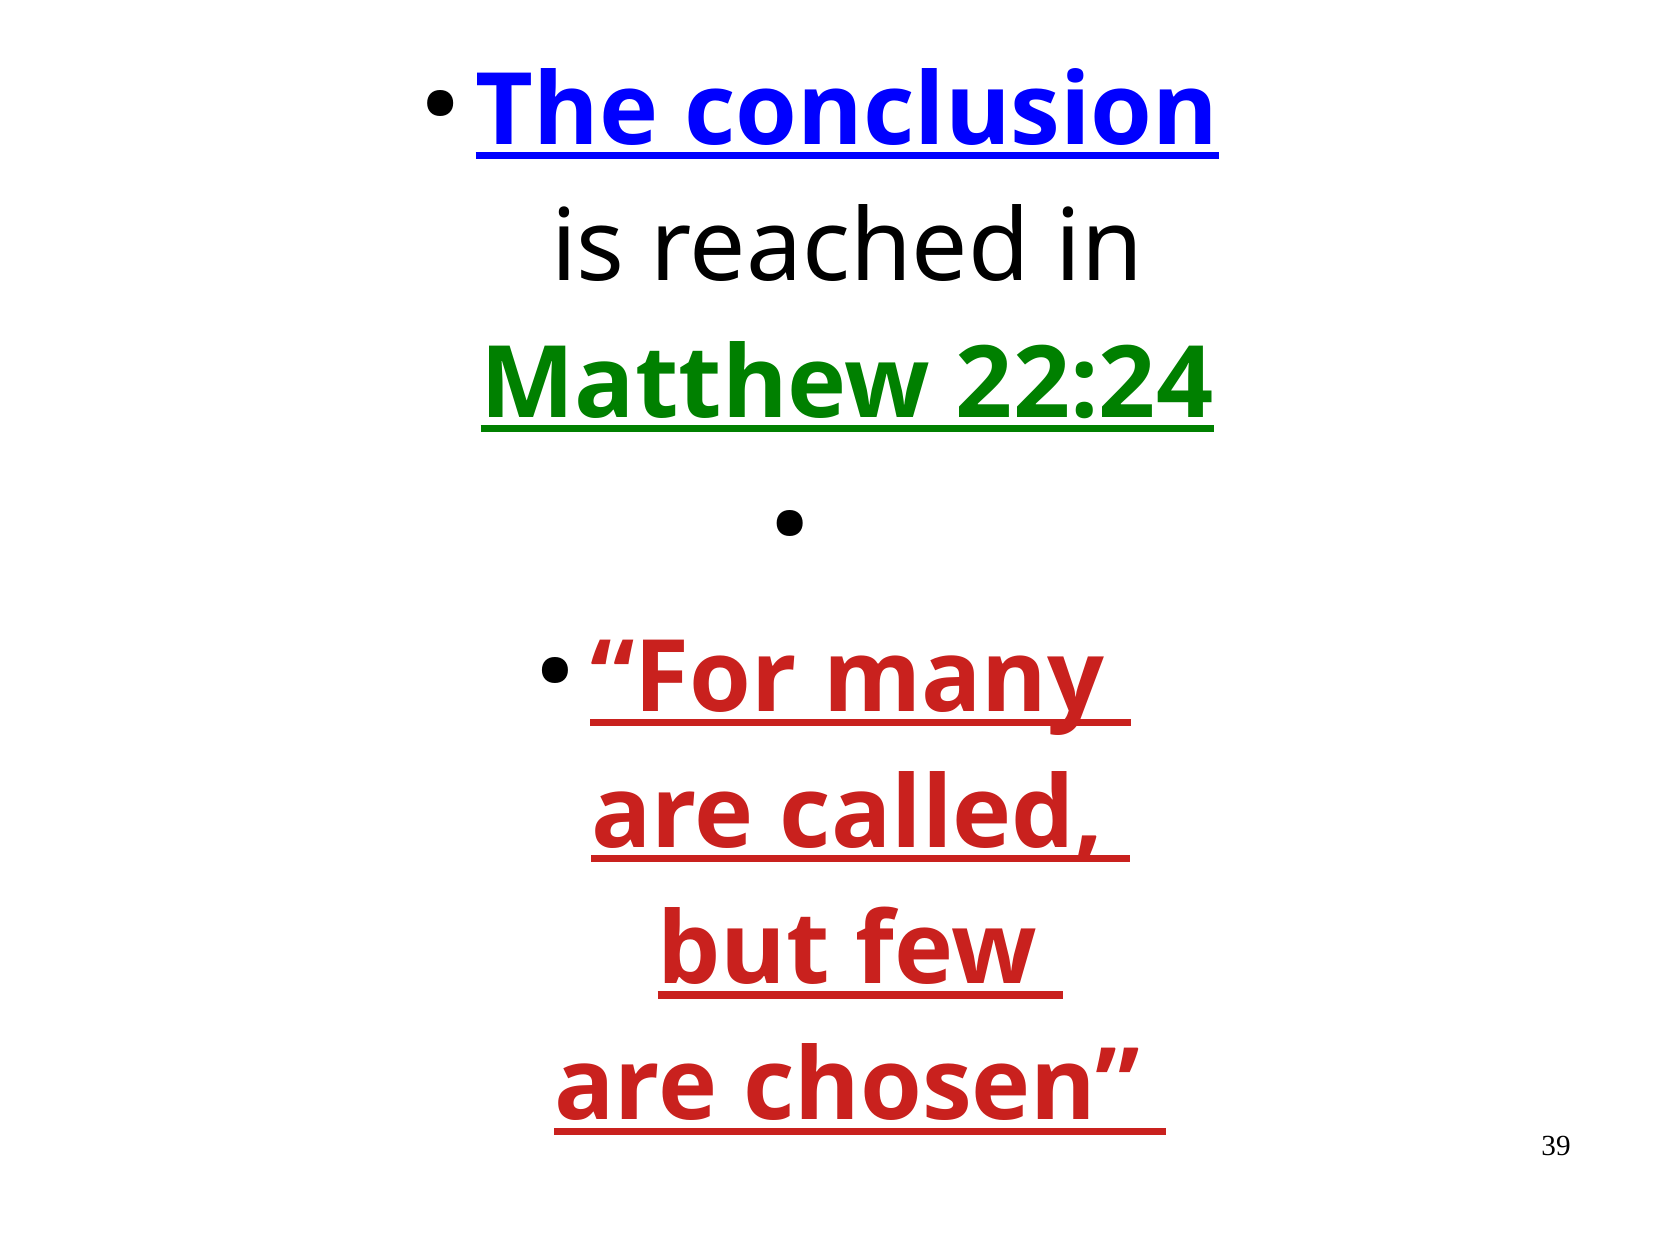

# The conclusion is reached in Matthew 22:24
“For many
are called,
but few
are chosen”
39